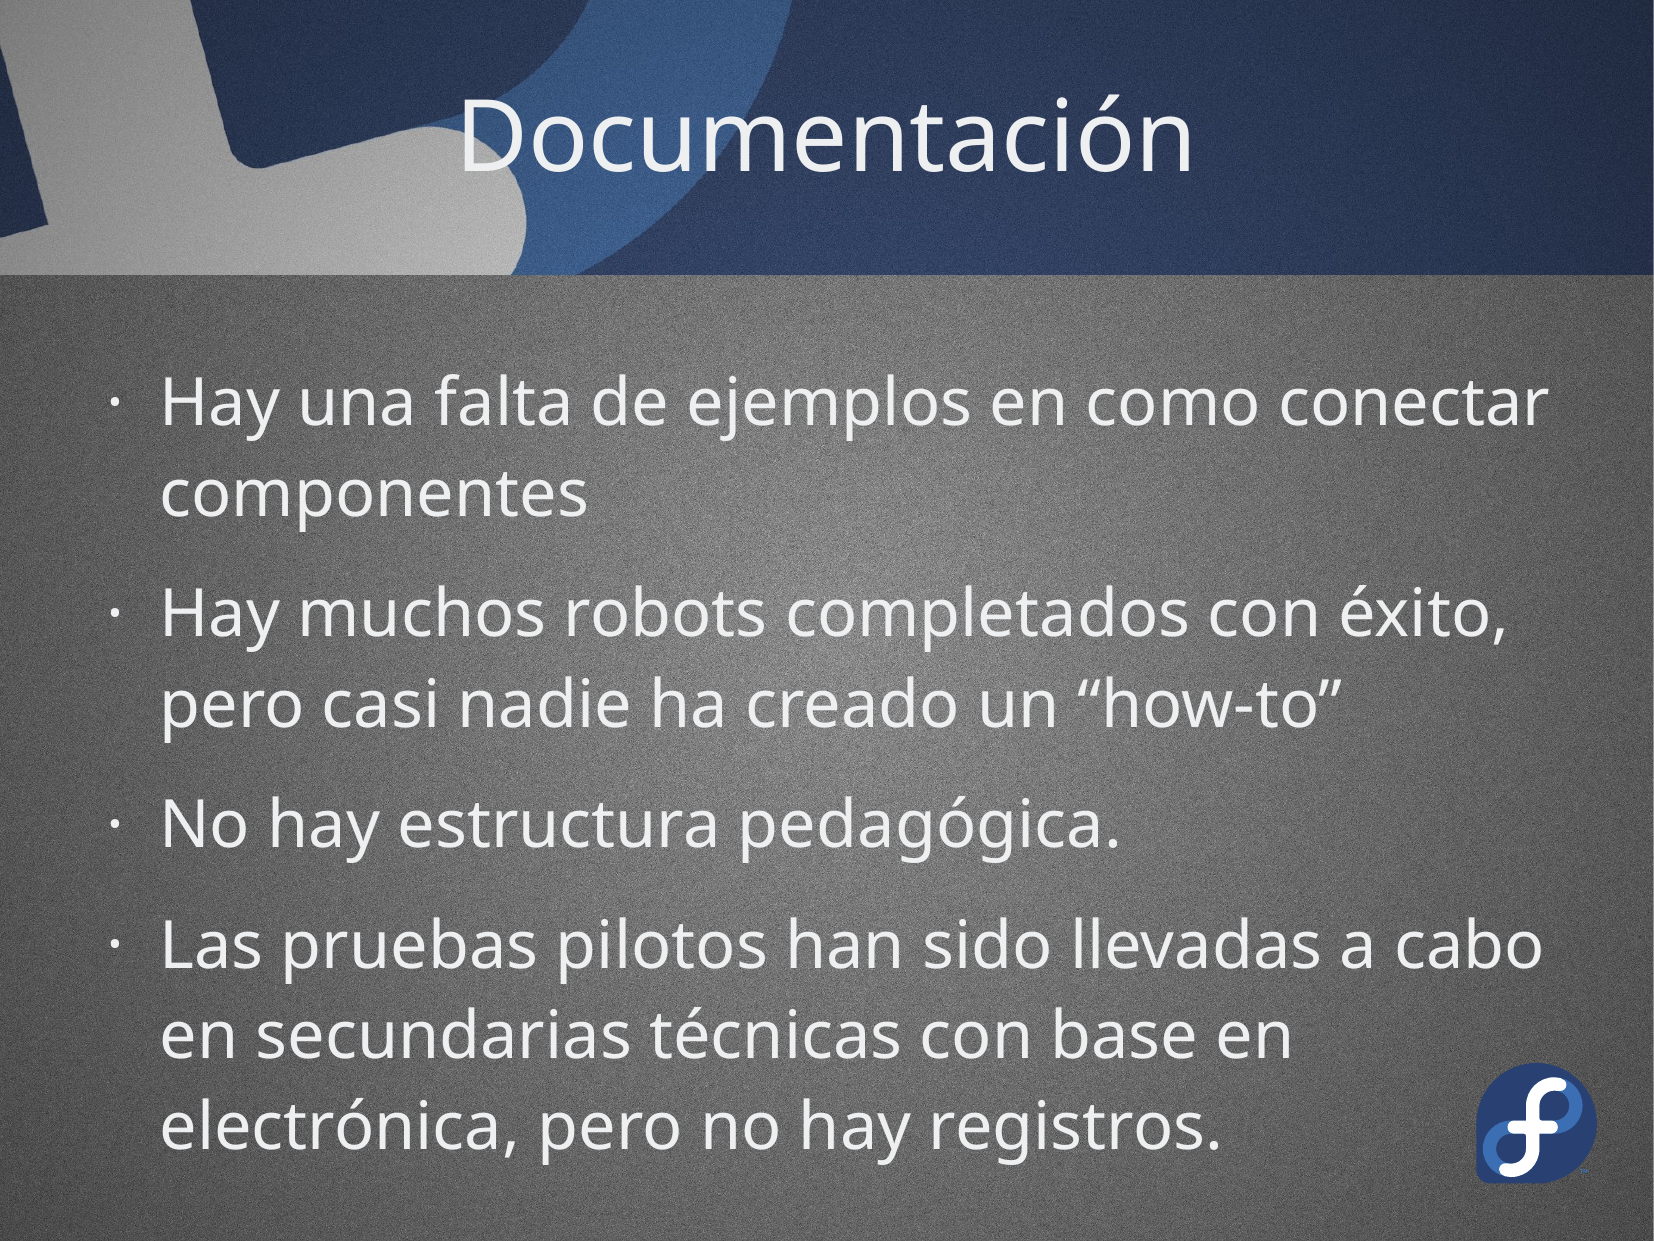

# Documentación
Hay una falta de ejemplos en como conectar componentes
Hay muchos robots completados con éxito, pero casi nadie ha creado un “how-to”
No hay estructura pedagógica.
Las pruebas pilotos han sido llevadas a cabo en secundarias técnicas con base en electrónica, pero no hay registros.